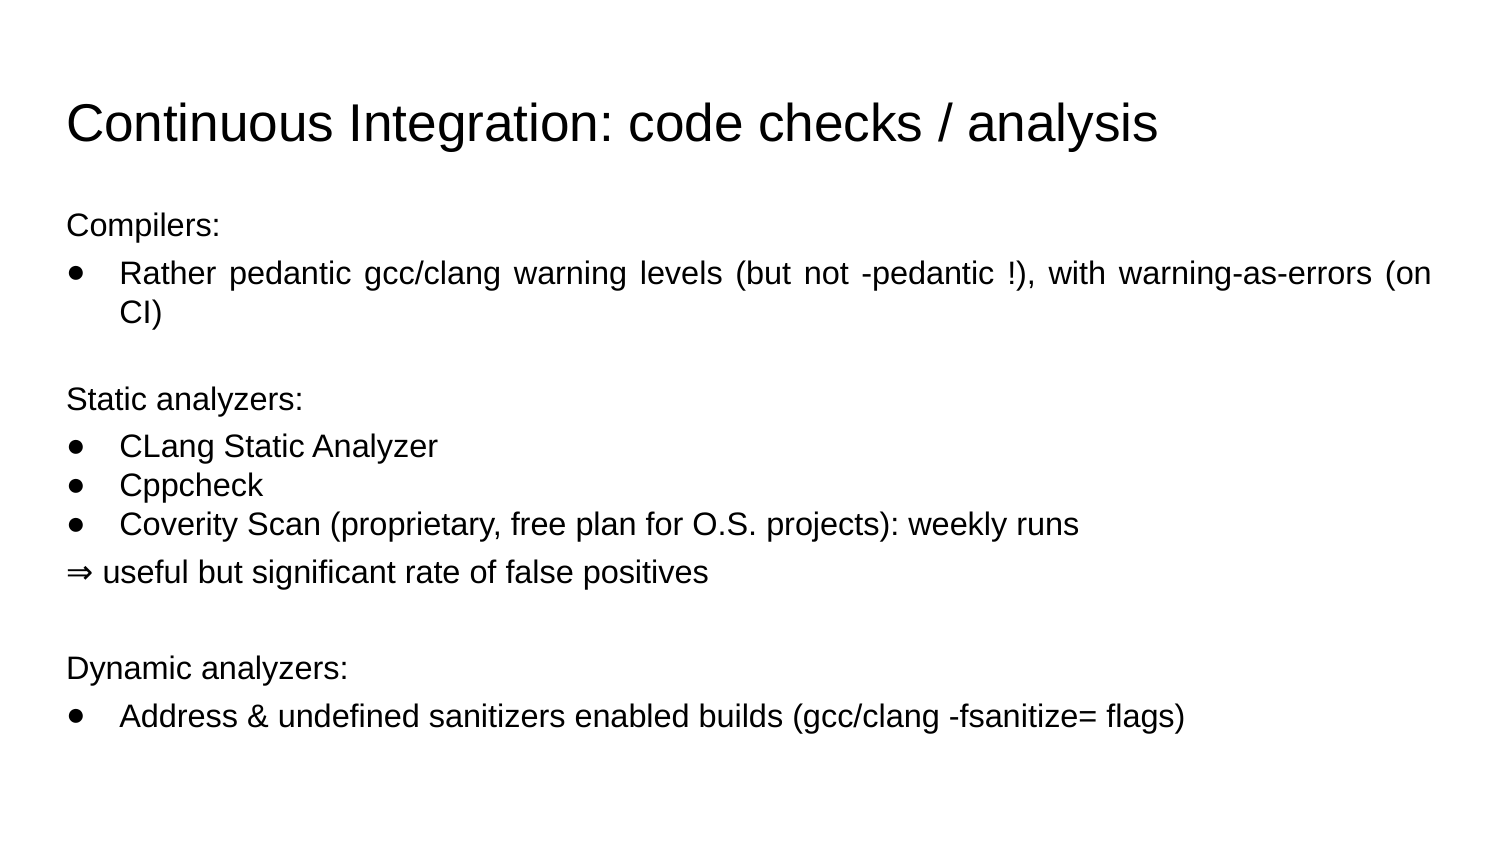

# Continuous Integration: code checks / analysis
Compilers:
Rather pedantic gcc/clang warning levels (but not -pedantic !), with warning-as-errors (on CI)
Static analyzers:
CLang Static Analyzer
Cppcheck
Coverity Scan (proprietary, free plan for O.S. projects): weekly runs
⇒ useful but significant rate of false positives
Dynamic analyzers:
Address & undefined sanitizers enabled builds (gcc/clang -fsanitize= flags)